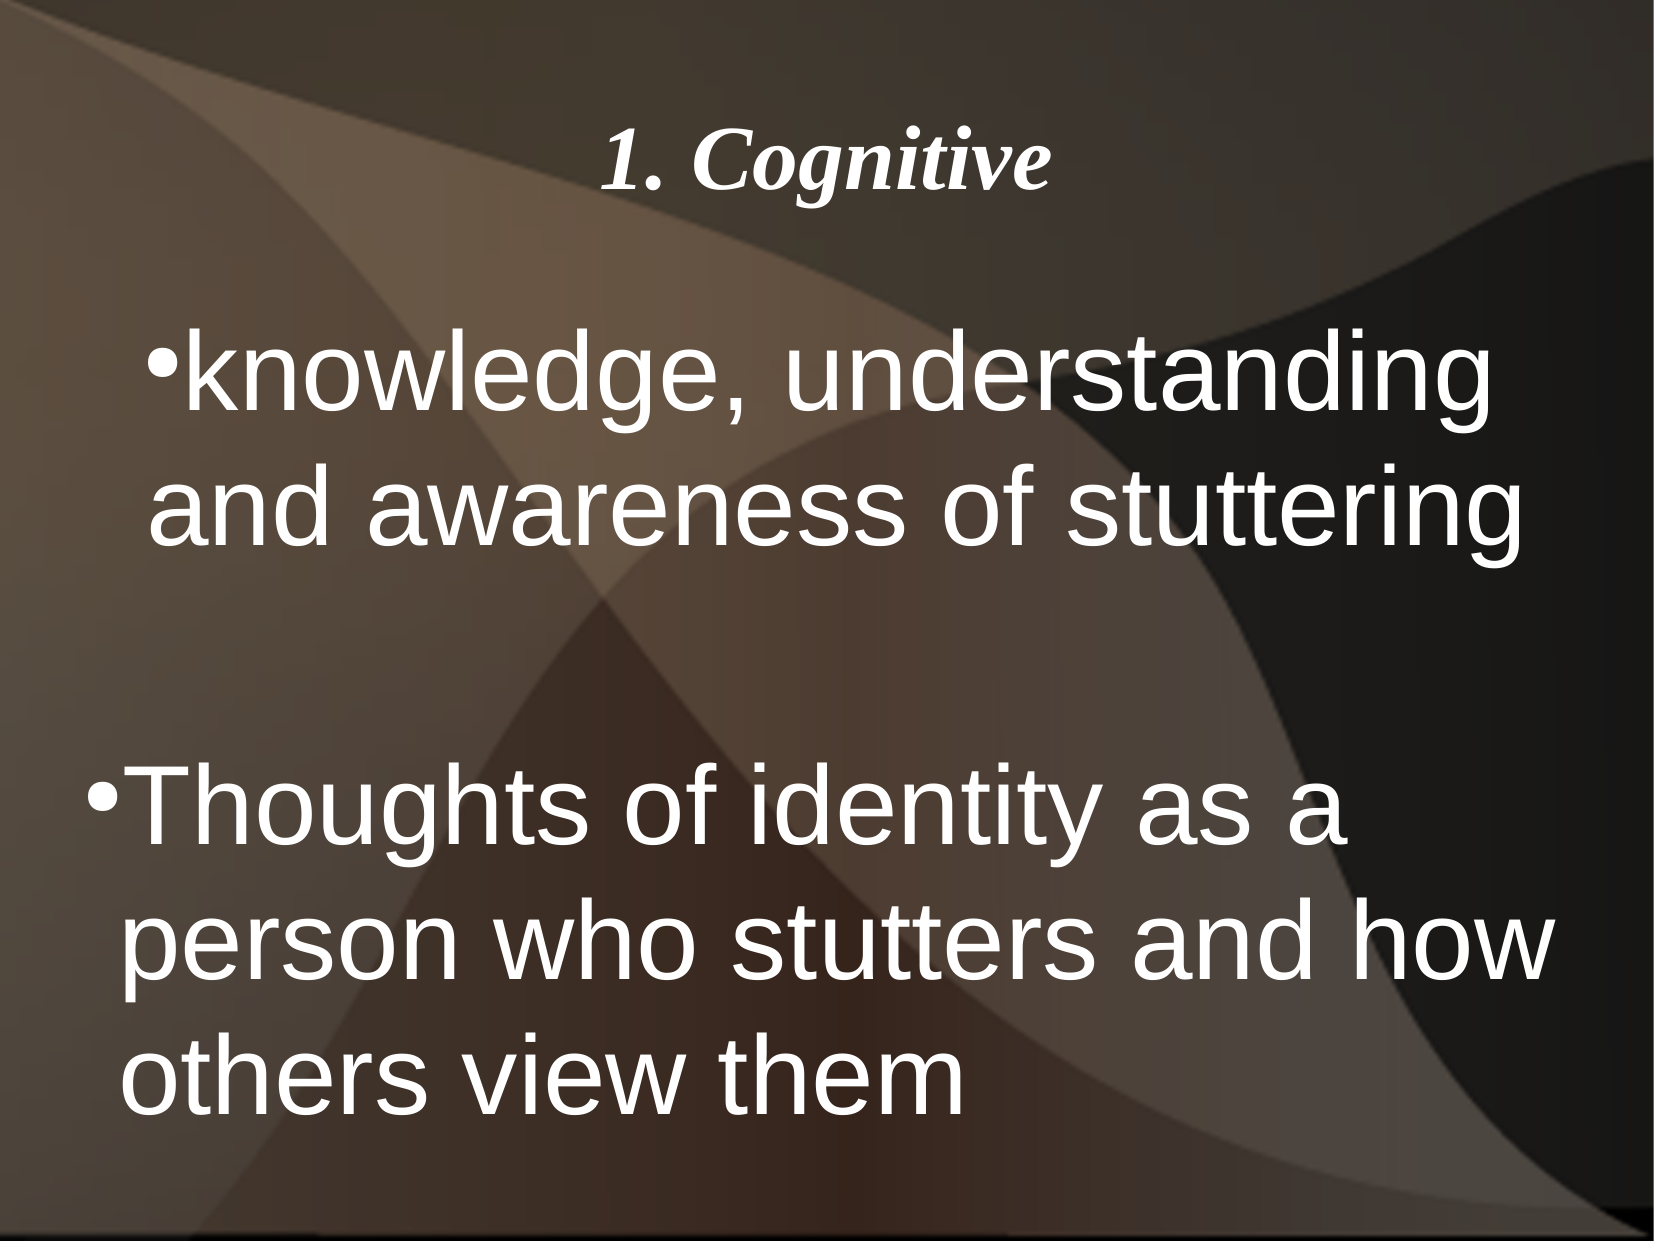

1. Cognitive
# knowledge, understanding and awareness of stuttering
Thoughts of identity as a person who stutters and how others view them